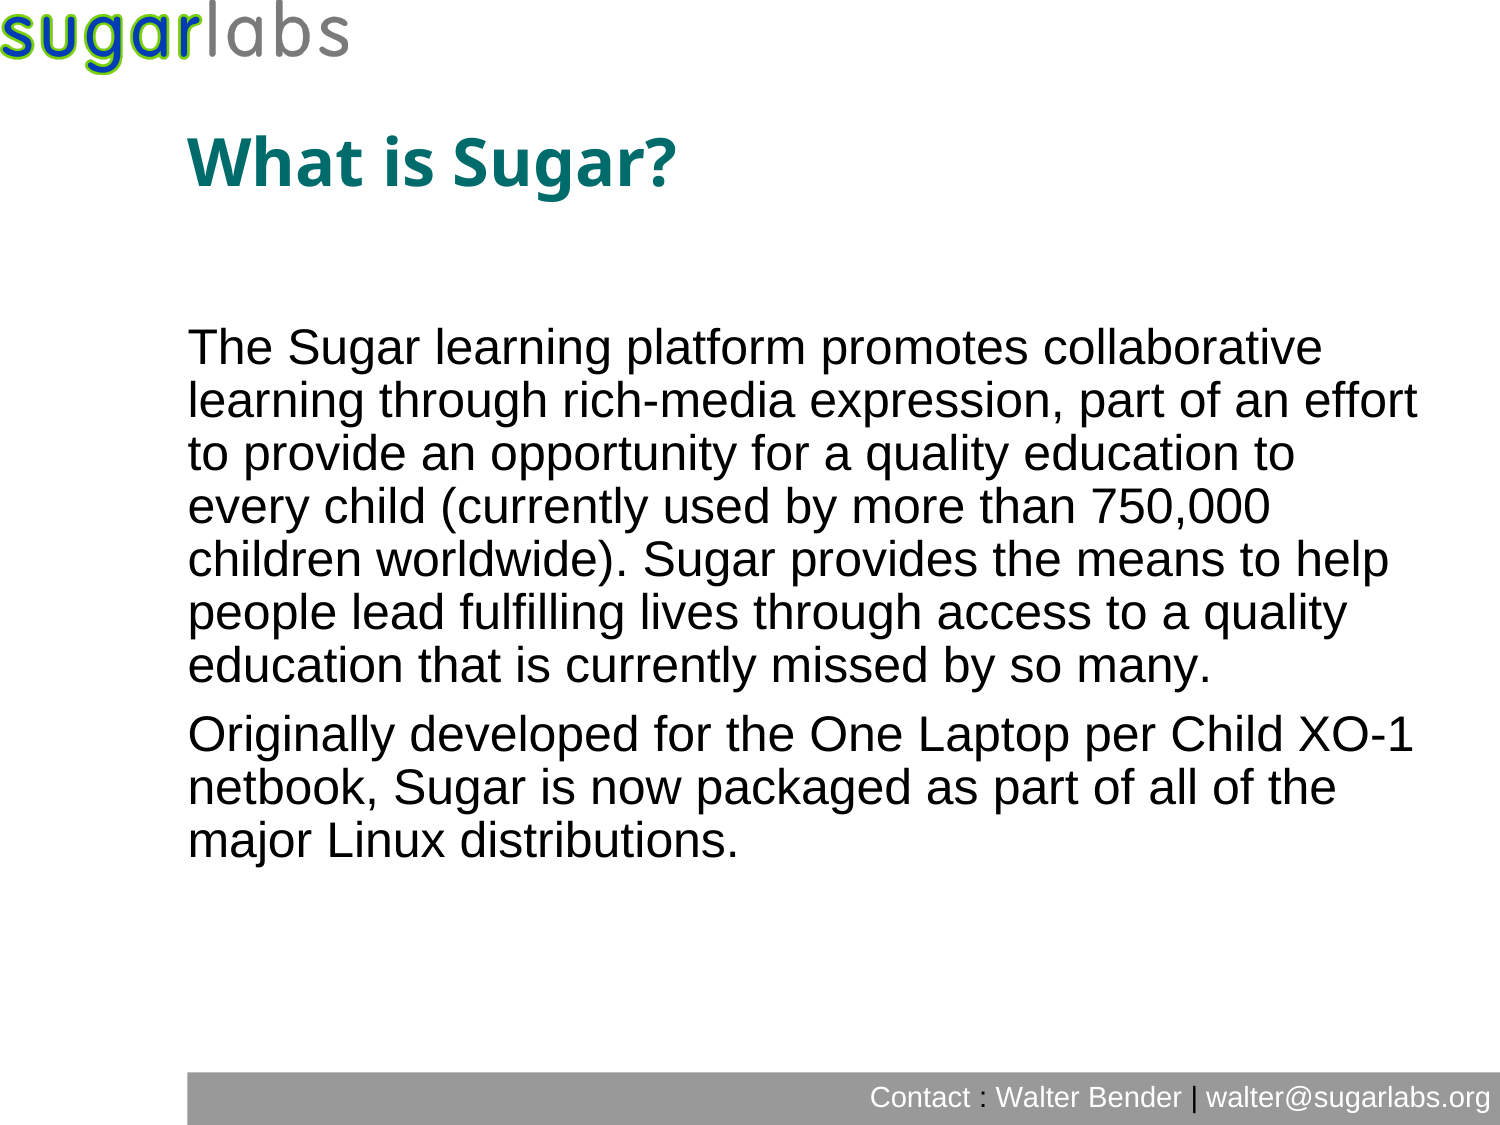

# What is Sugar?
The Sugar learning platform promotes collaborative learning through rich-media expression, part of an effort to provide an opportunity for a quality education to every child (currently used by more than 750,000 children worldwide). Sugar provides the means to help people lead fulfilling lives through access to a quality education that is currently missed by so many.
Originally developed for the One Laptop per Child XO-1 netbook, Sugar is now packaged as part of all of the major Linux distributions.